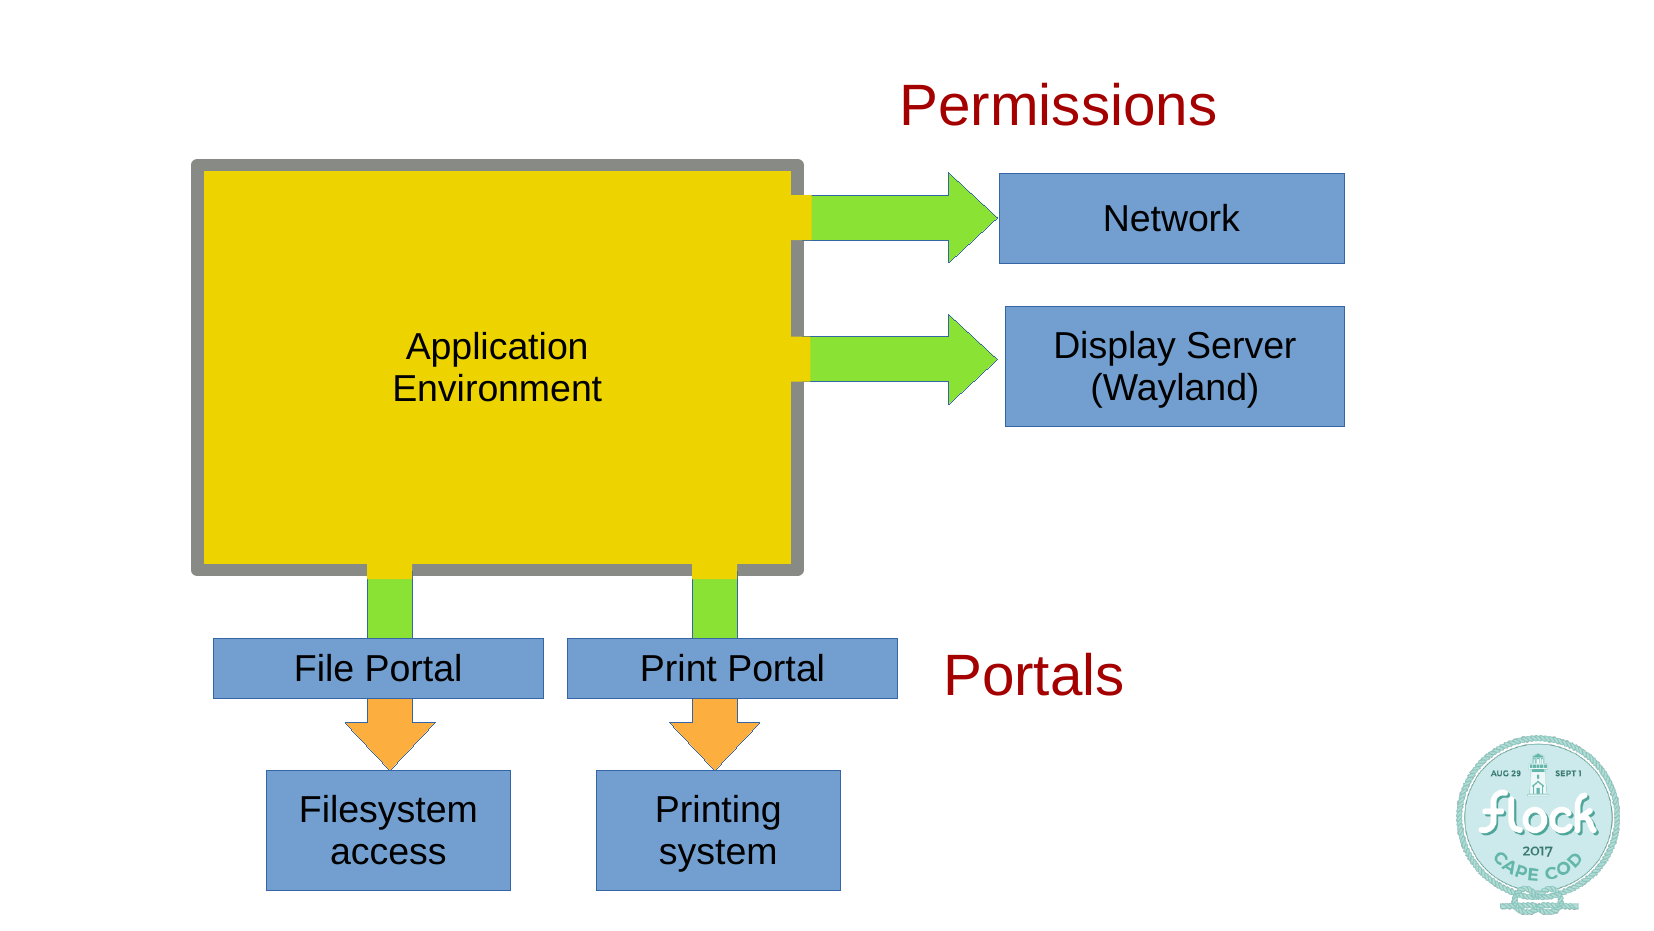

Permissions
Application
Environment
Network
Display Server
(Wayland)
Portals
File Portal
Print Portal
Filesystem
access
Printing
system